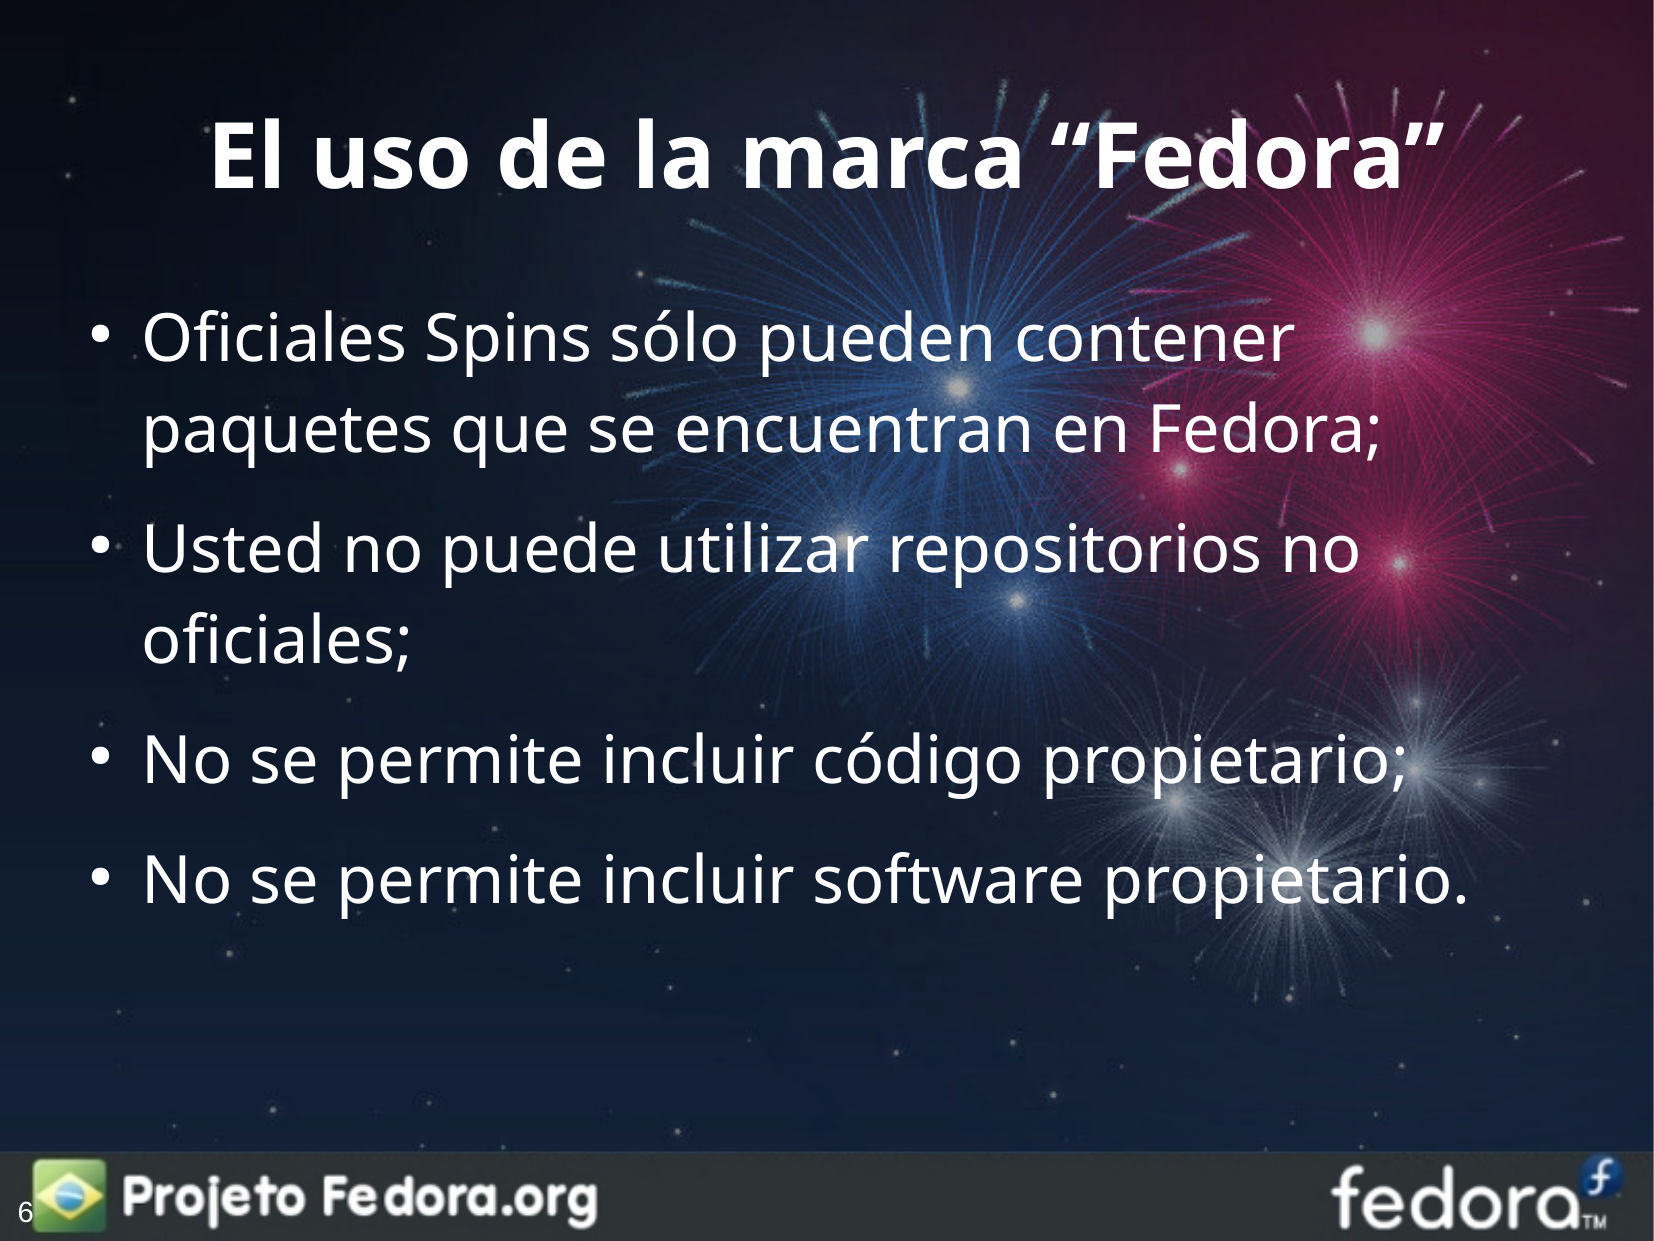

# El uso de la marca “Fedora”
Oficiales Spins sólo pueden contener paquetes que se encuentran en Fedora;
Usted no puede utilizar repositorios no oficiales;
No se permite incluir código propietario;
No se permite incluir software propietario.
6